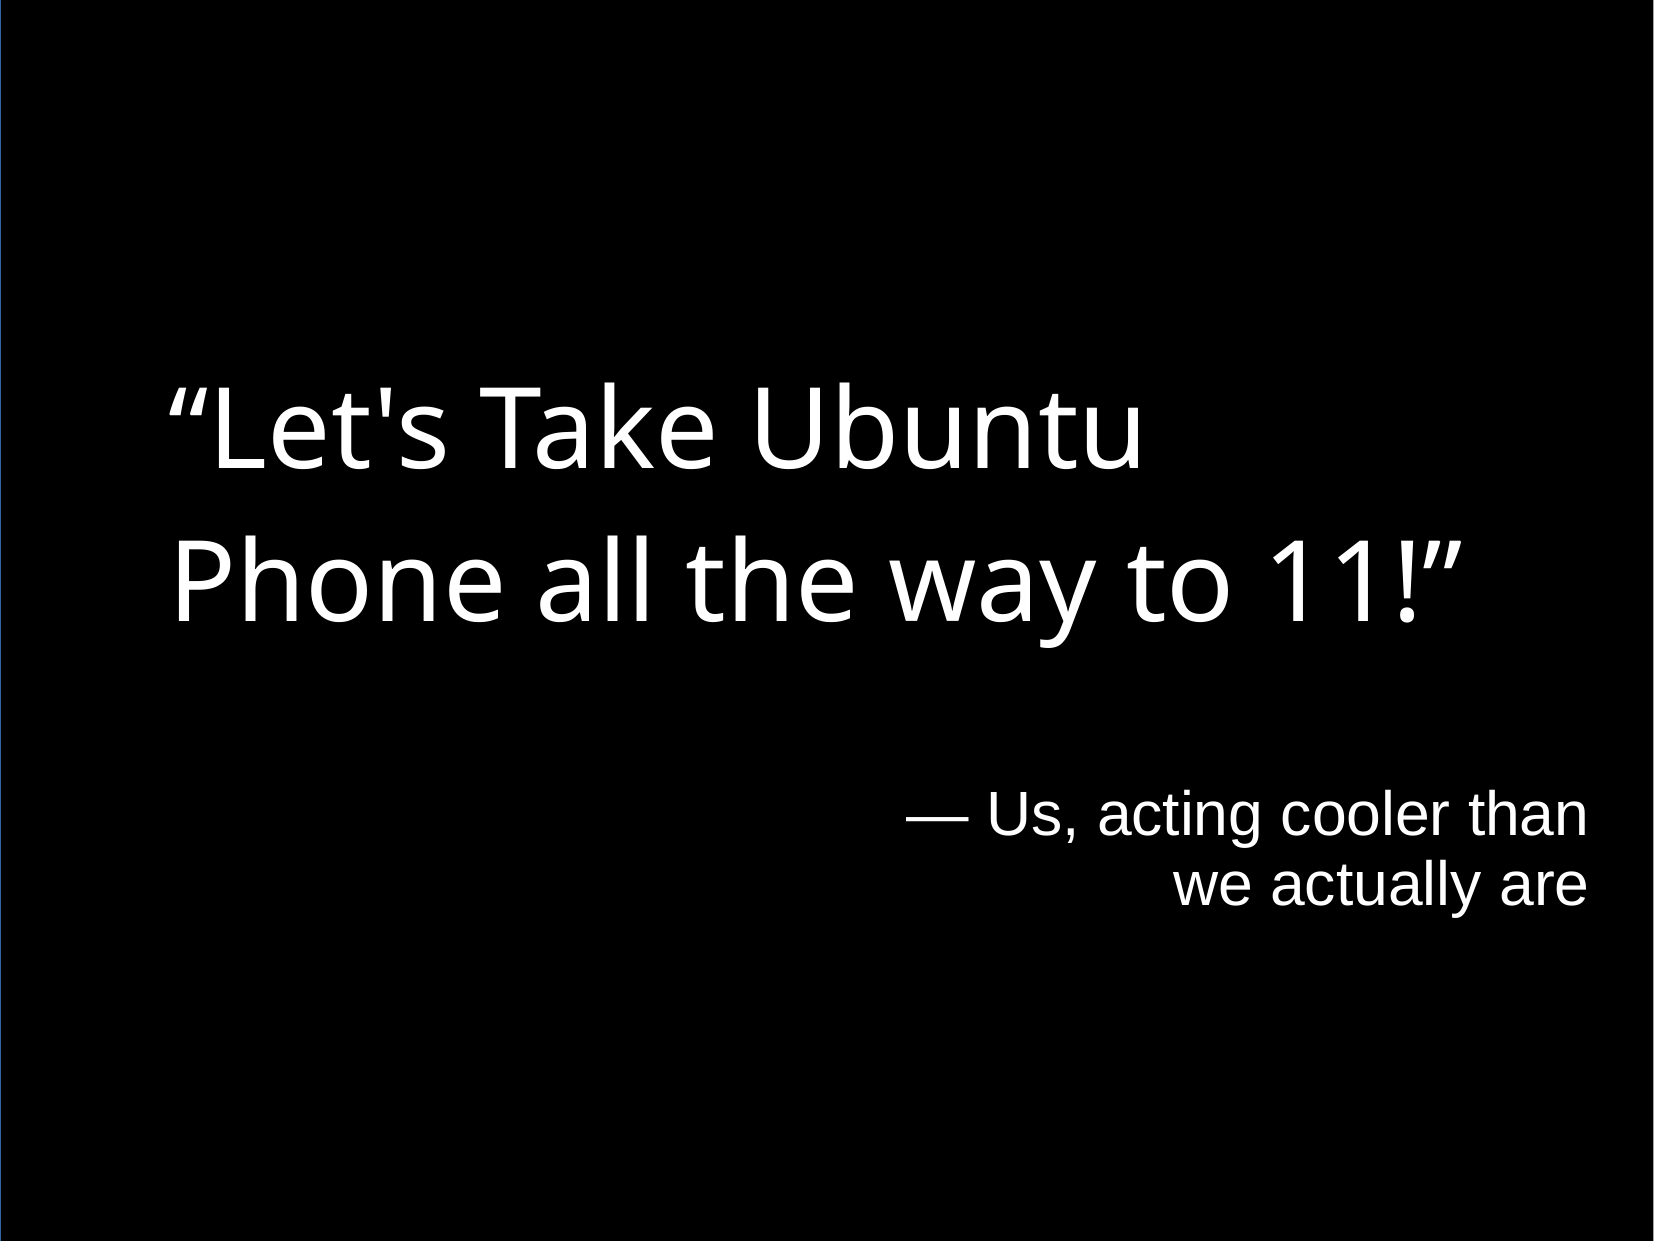

“Let's Take Ubuntu Phone all the way to 11!”
# — Us, acting cooler than we actually are